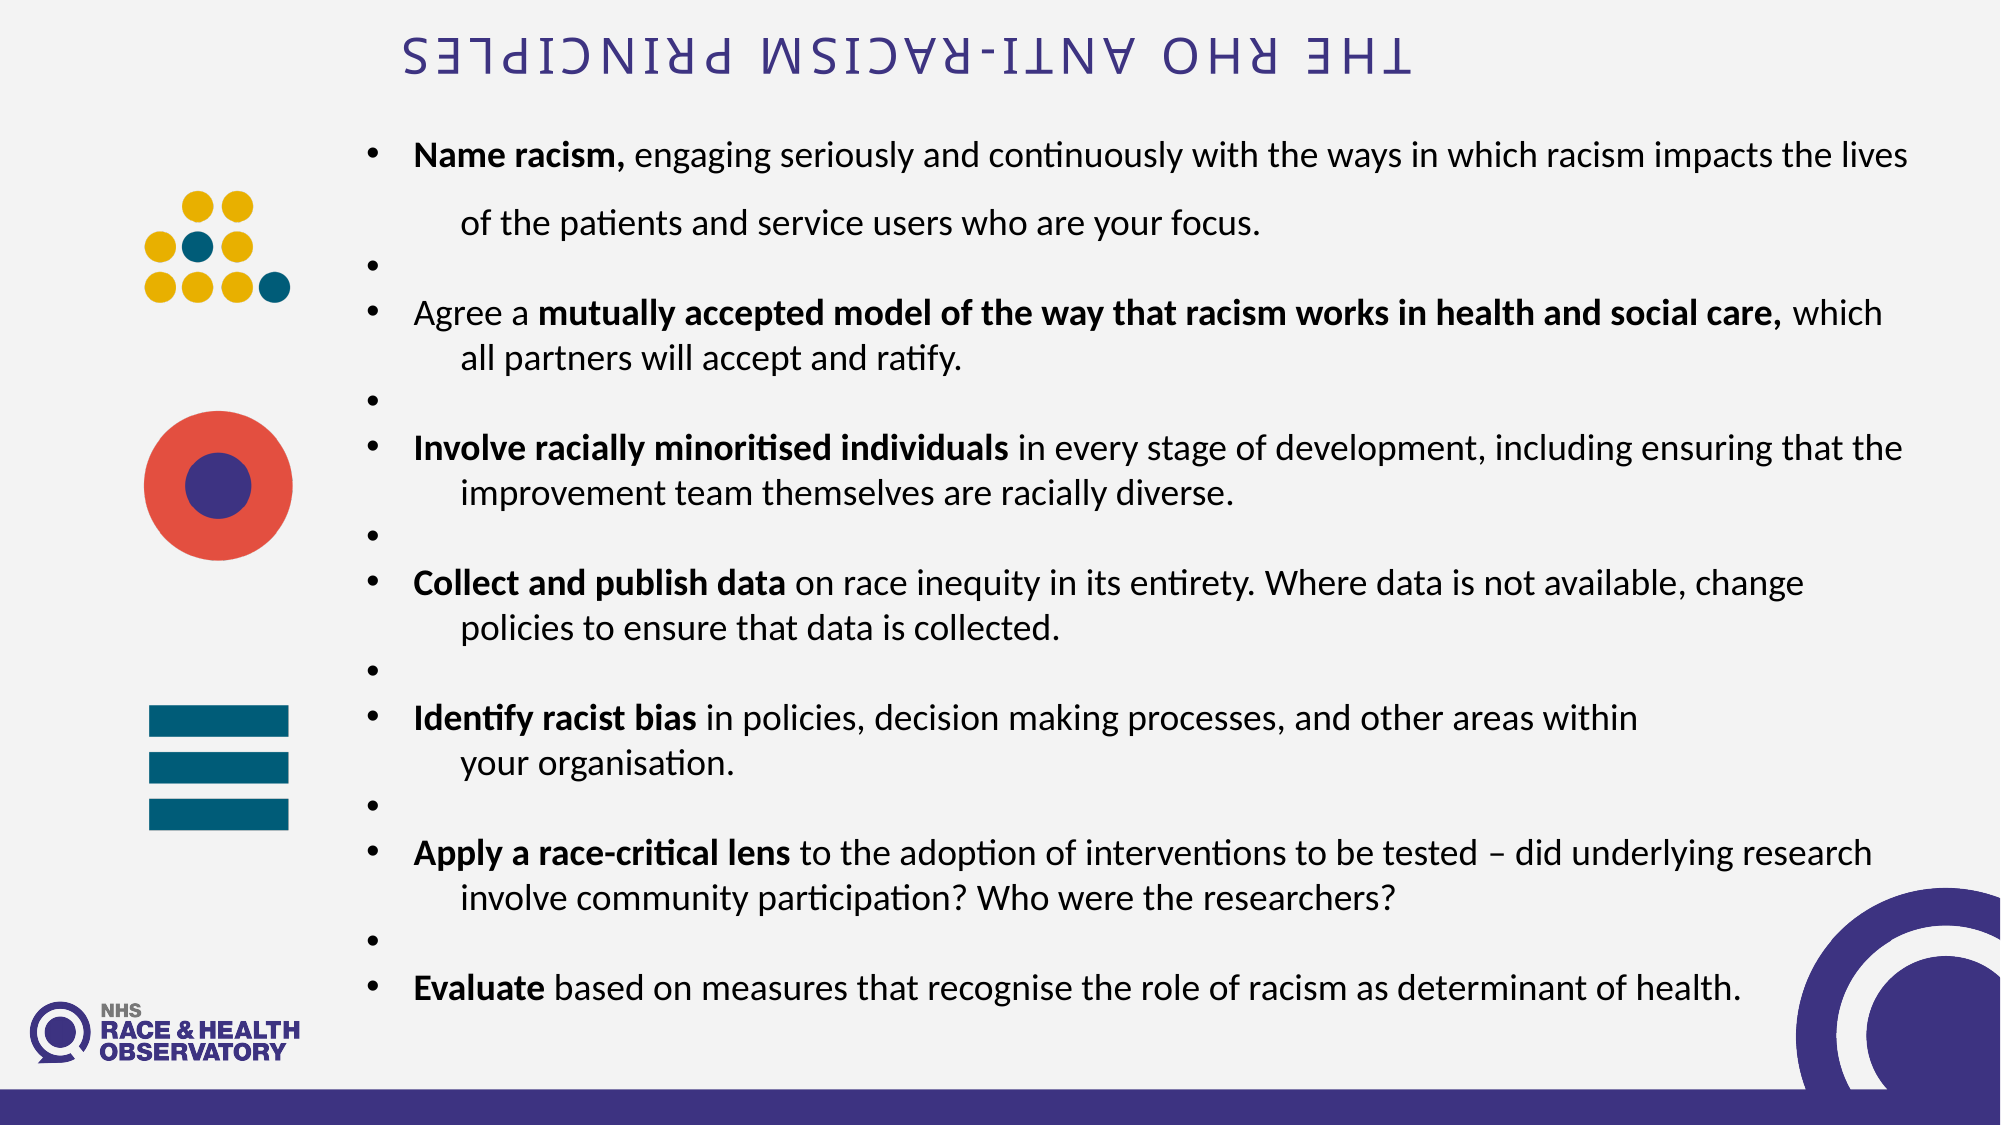

THE RHO ANTI-RACISM PRINCIPLES
Name racism, engaging seriously and continuously with the ways in which racism impacts the lives of the patients and service users who are your focus.
Agree a mutually accepted model of the way that racism works in health and social care, which all partners will accept and ratify.
Involve racially minoritised individuals in every stage of development, including ensuring that the improvement team themselves are racially diverse. ​
Collect and publish data on race inequity in its entirety. Where data is not available, change policies to ensure that data is collected.​
Identify racist bias in policies, decision making processes, and other areas within your organisation. ​
Apply a race-critical lens to the adoption of interventions to be tested – did underlying research involve community participation? Who were the researchers?​
Evaluate based on measures that recognise the role of racism as determinant of health.